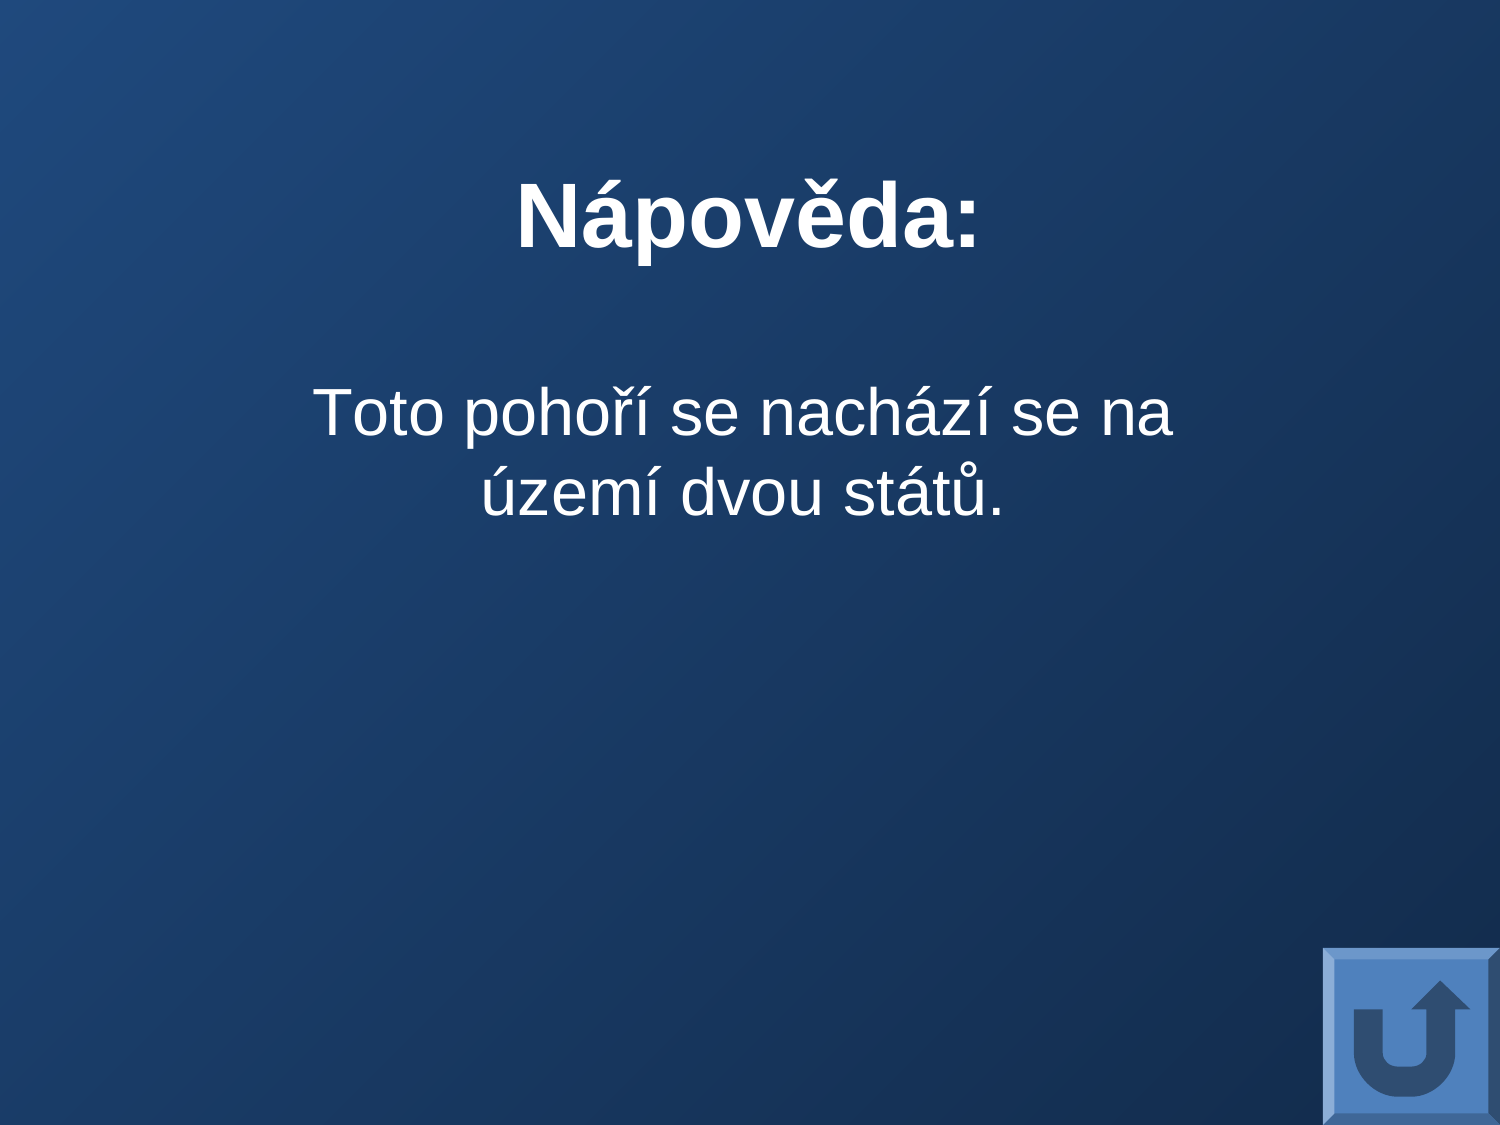

# Nápověda:
Toto pohoří se nachází se na území dvou států.